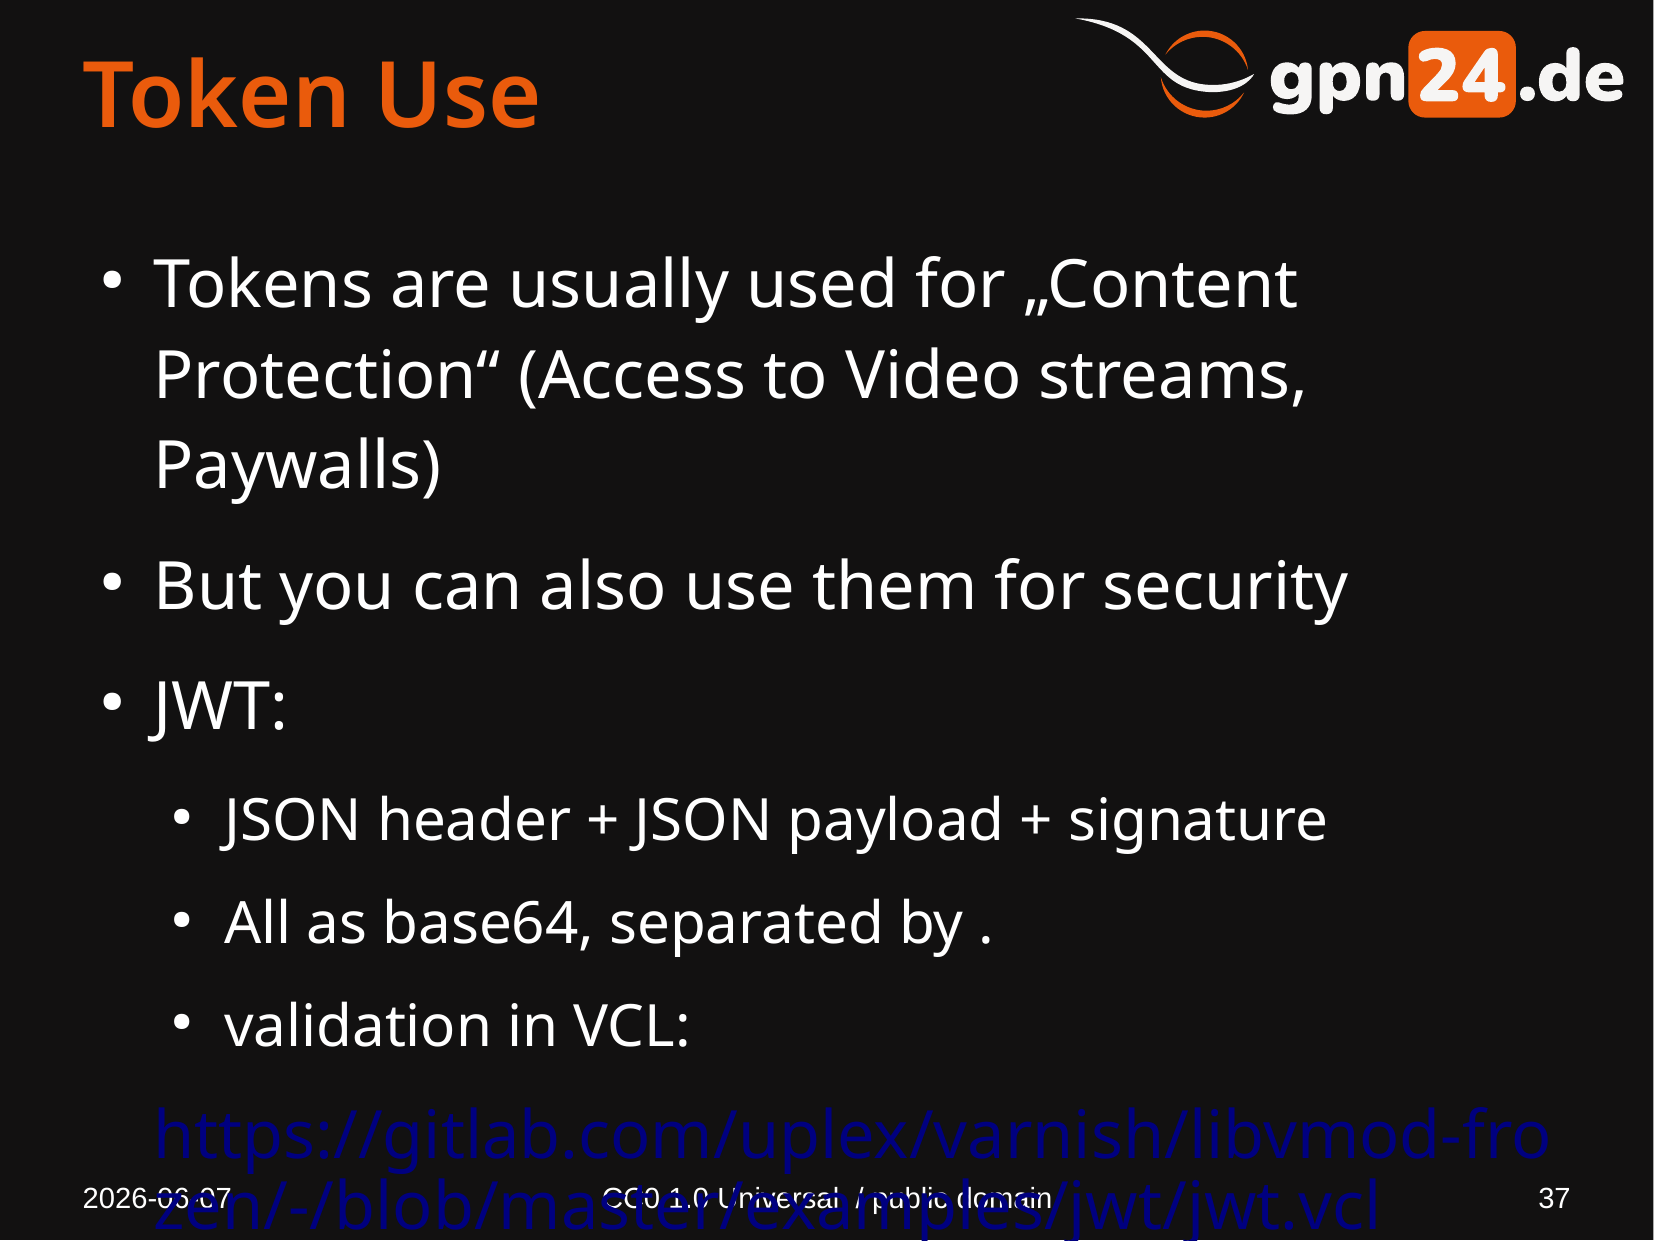

# Token Use
Tokens are usually used for „Content Protection“ (Access to Video streams, Paywalls)
But you can also use them for security
JWT:
JSON header + JSON payload + signature
All as base64, separated by .
validation in VCL:
https://gitlab.com/uplex/varnish/libvmod-frozen/-/blob/master/examples/jwt/jwt.vcl
2026-06-07
CC0 1.0 Universal / public domain
37